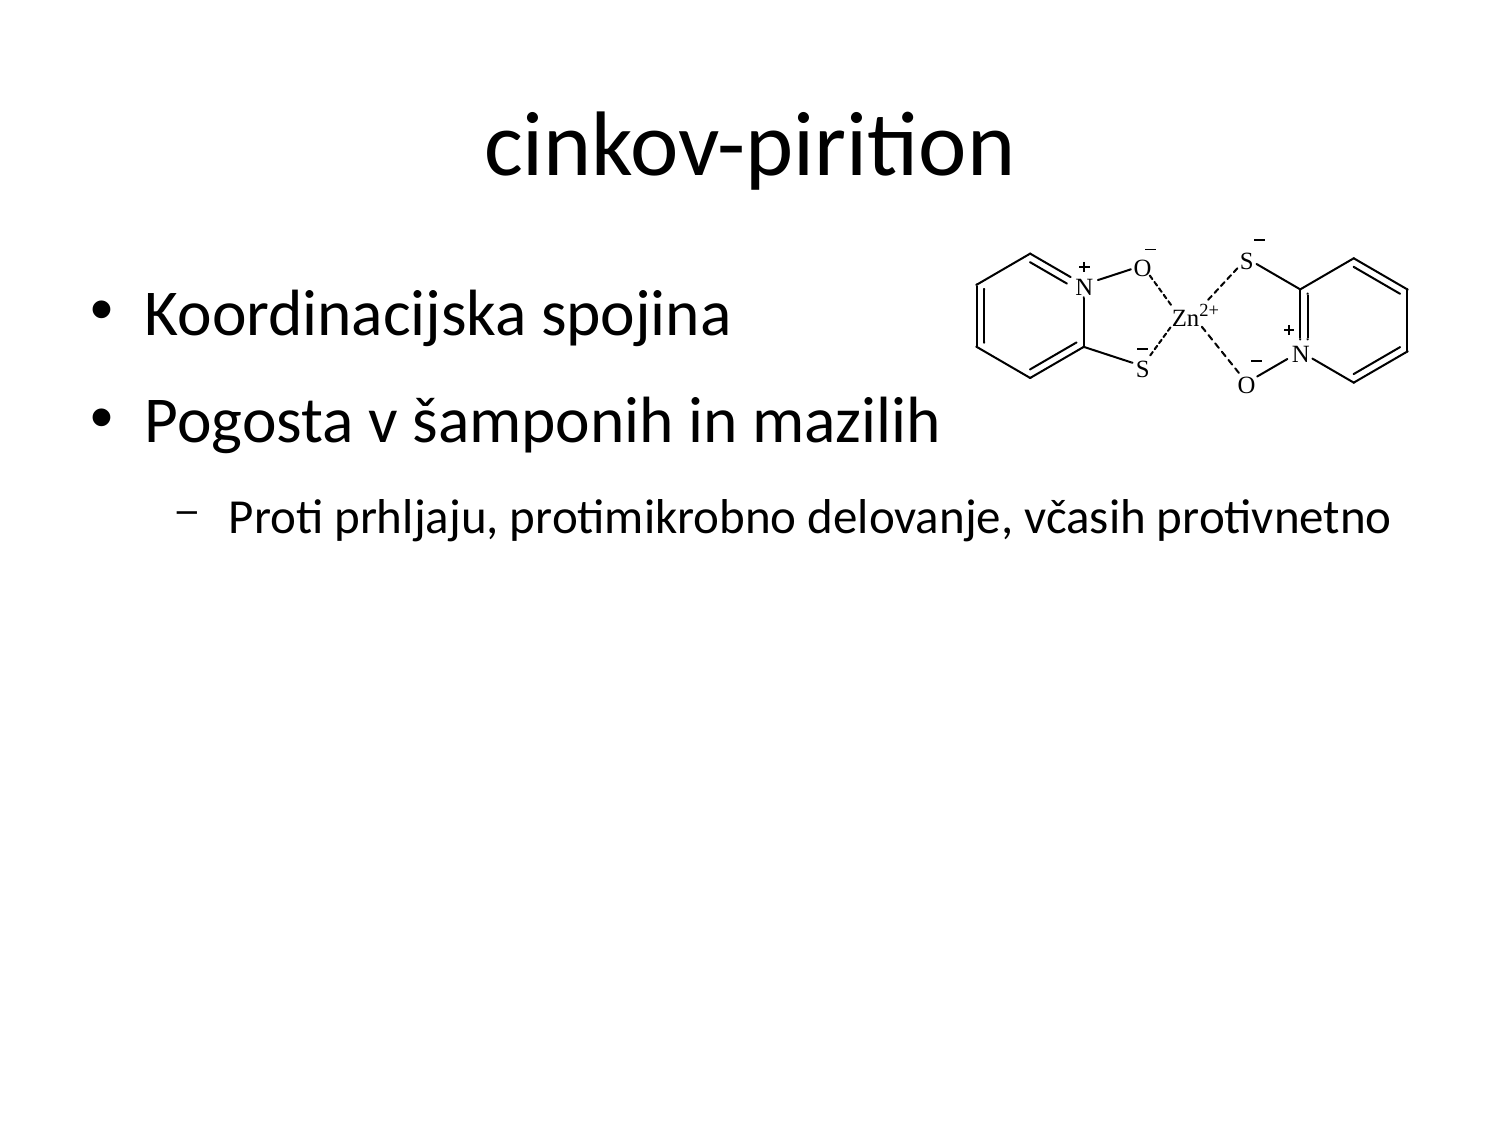

# cinkov-pirition
Koordinacijska spojina
Pogosta v šamponih in mazilih
Proti prhljaju, protimikrobno delovanje, včasih protivnetno